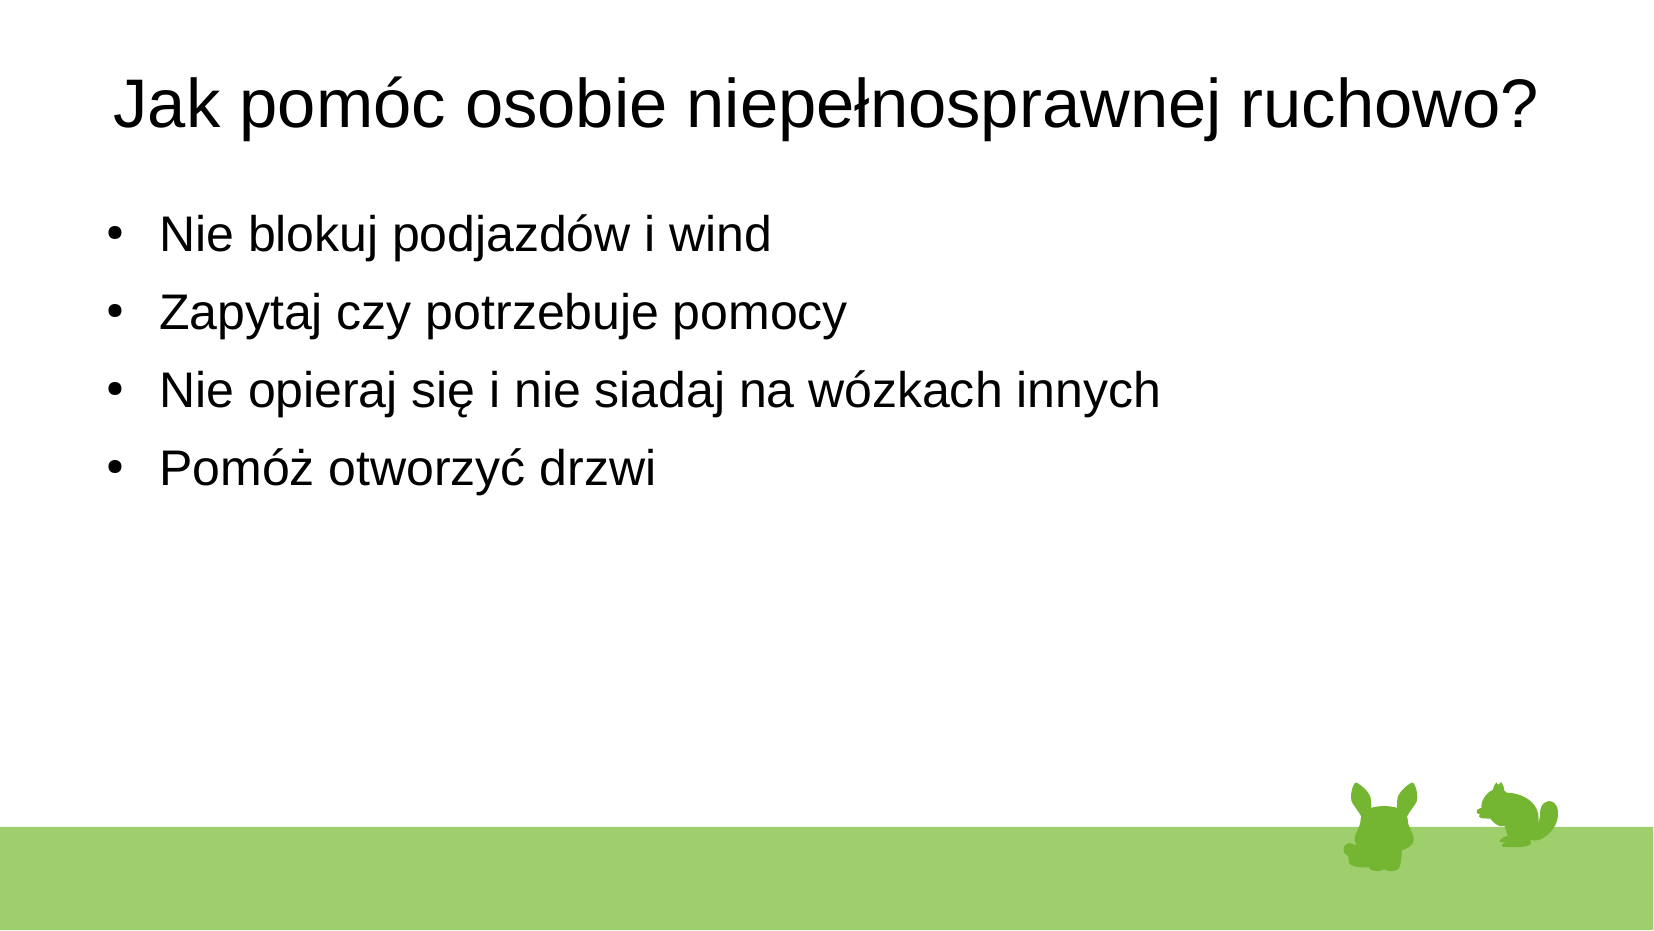

# Jak pomóc osobie niepełnosprawnej ruchowo?
Nie blokuj podjazdów i wind
Zapytaj czy potrzebuje pomocy
Nie opieraj się i nie siadaj na wózkach innych
Pomóż otworzyć drzwi